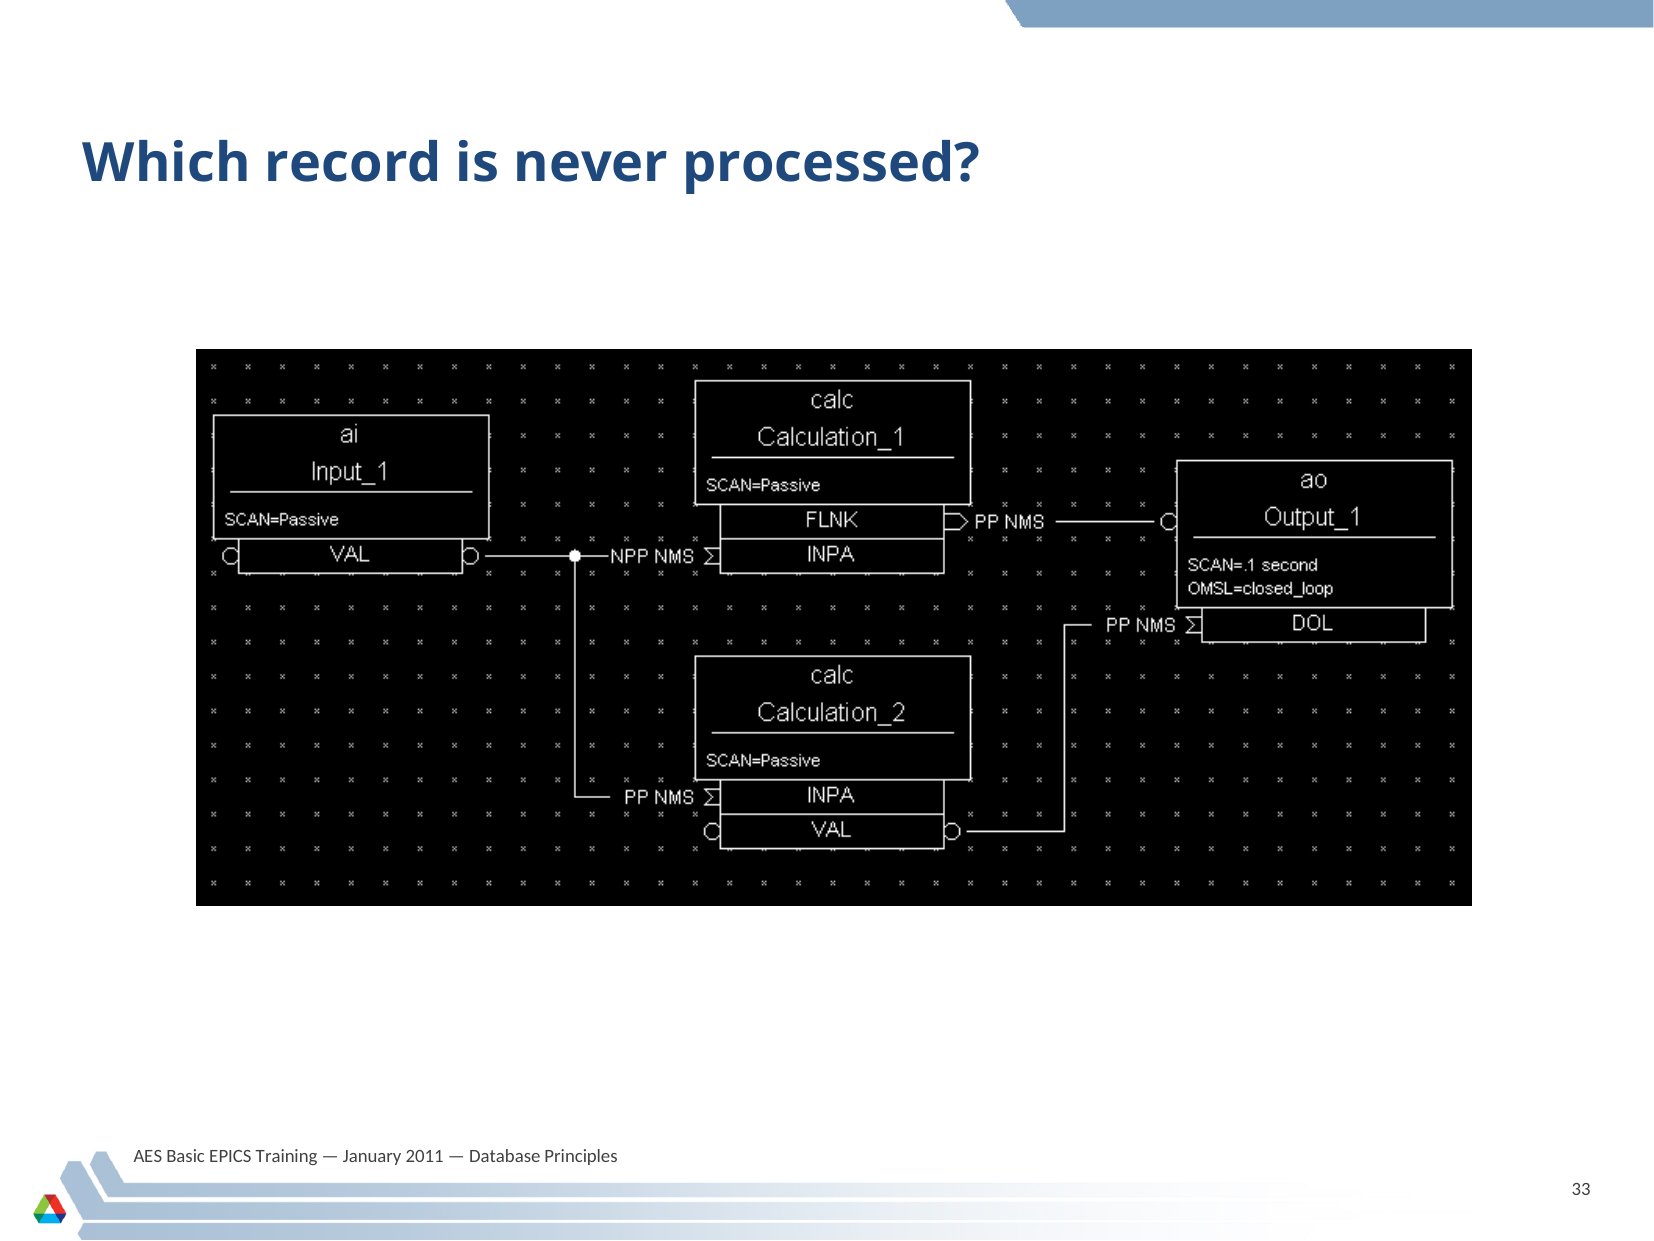

# Which record is never processed?
AES Basic EPICS Training — January 2011 — Database Principles
33